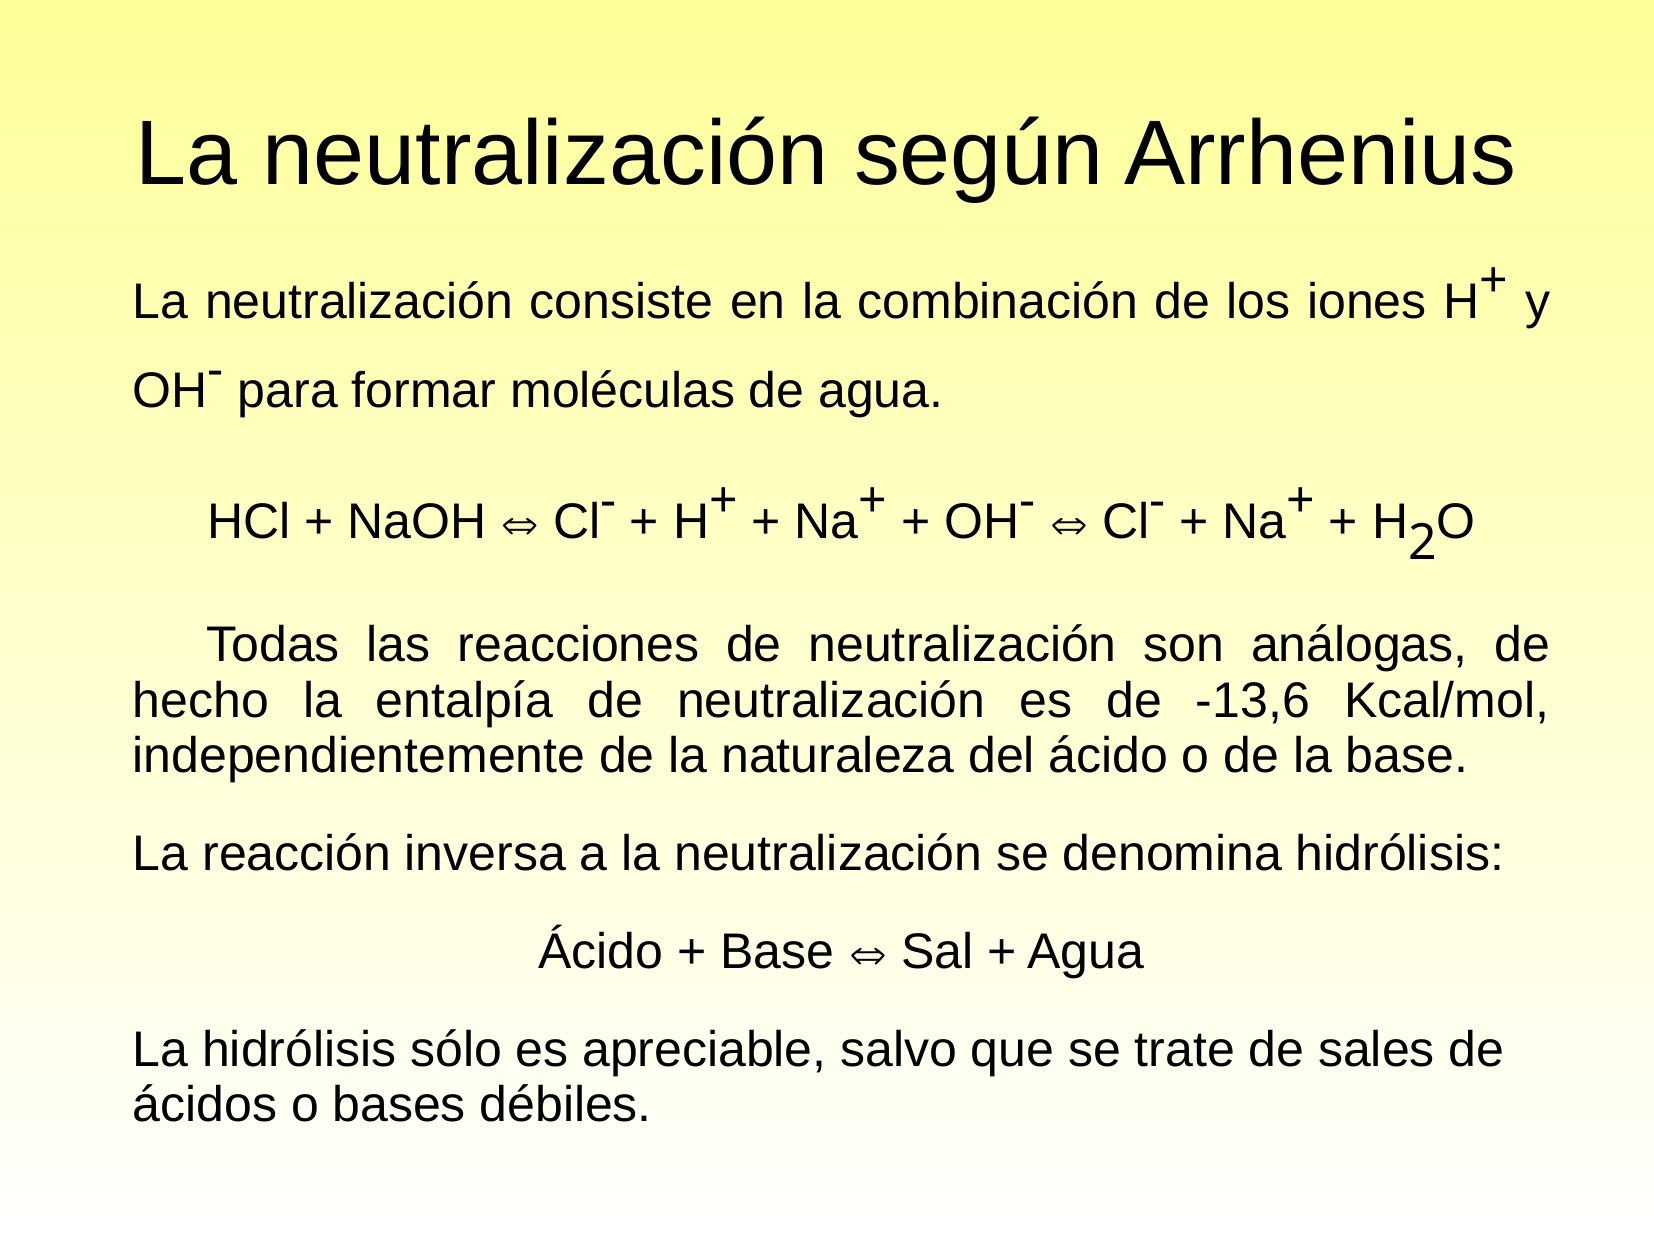

# La neutralización según Arrhenius
La neutralización consiste en la combinación de los iones H+ y OH- para formar moléculas de agua.
HCl + NaOH  Cl- + H+ + Na+ + OH-  Cl- + Na+ + H2O
	Todas las reacciones de neutralización son análogas, de hecho la entalpía de neutralización es de -13,6 Kcal/mol, independientemente de la naturaleza del ácido o de la base.
La reacción inversa a la neutralización se denomina hidrólisis:
Ácido + Base  Sal + Agua
La hidrólisis sólo es apreciable, salvo que se trate de sales de ácidos o bases débiles.